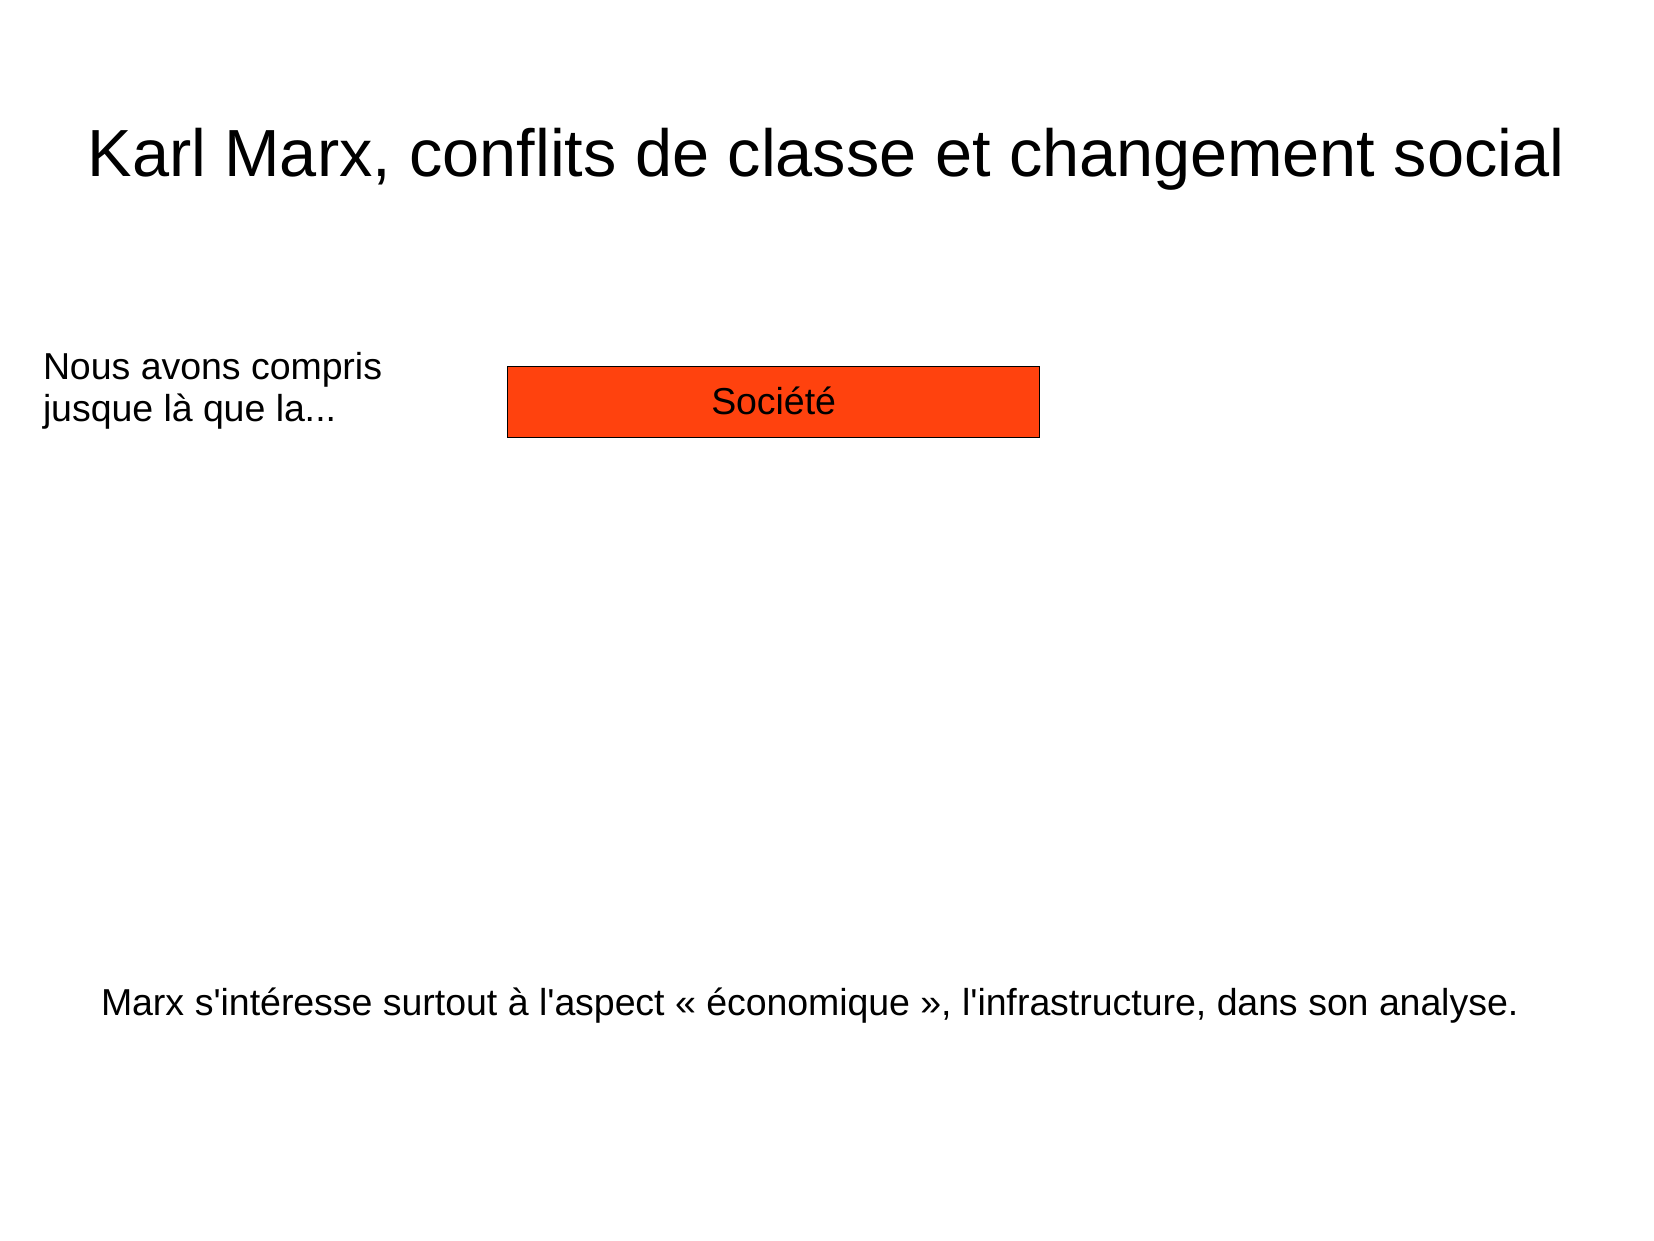

# Karl Marx, conflits de classe et changement social
Nous avons compris
jusque là que la...
Société
Marx s'intéresse surtout à l'aspect « économique », l'infrastructure, dans son analyse.